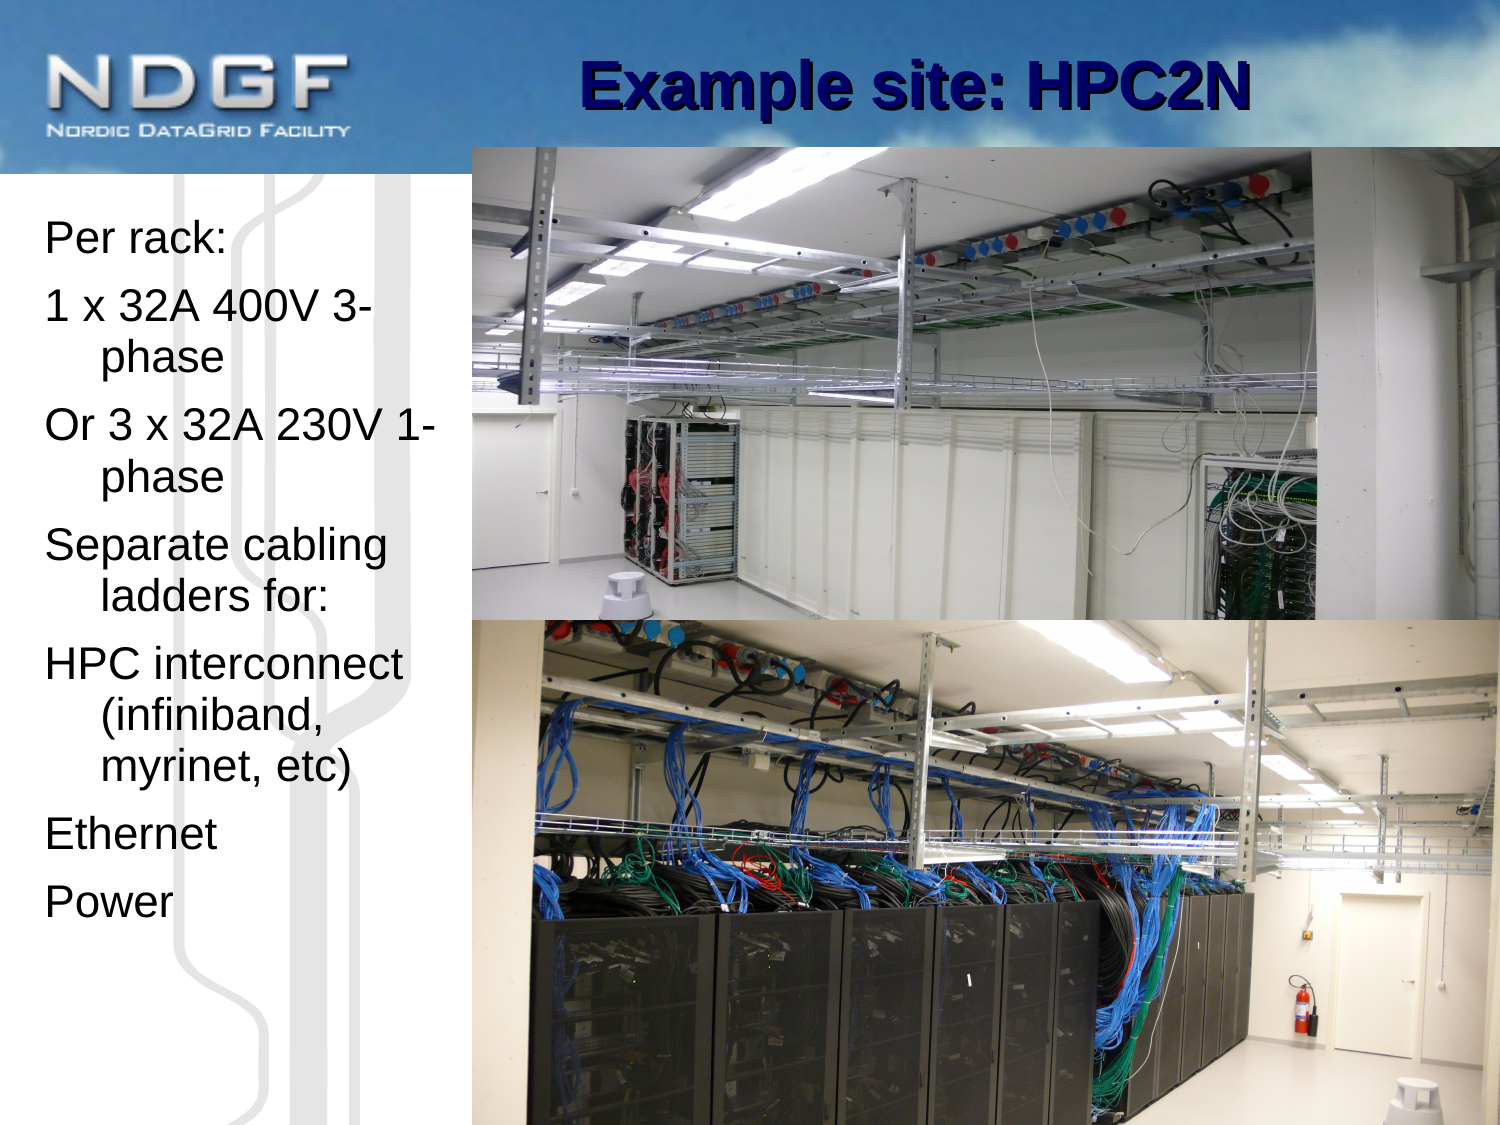

# Example site: HPC2N
Per rack:
1 x 32A 400V 3-phase
Or 3 x 32A 230V 1-phase
Separate cabling ladders for:
HPC interconnect (infiniband, myrinet, etc)
Ethernet
Power